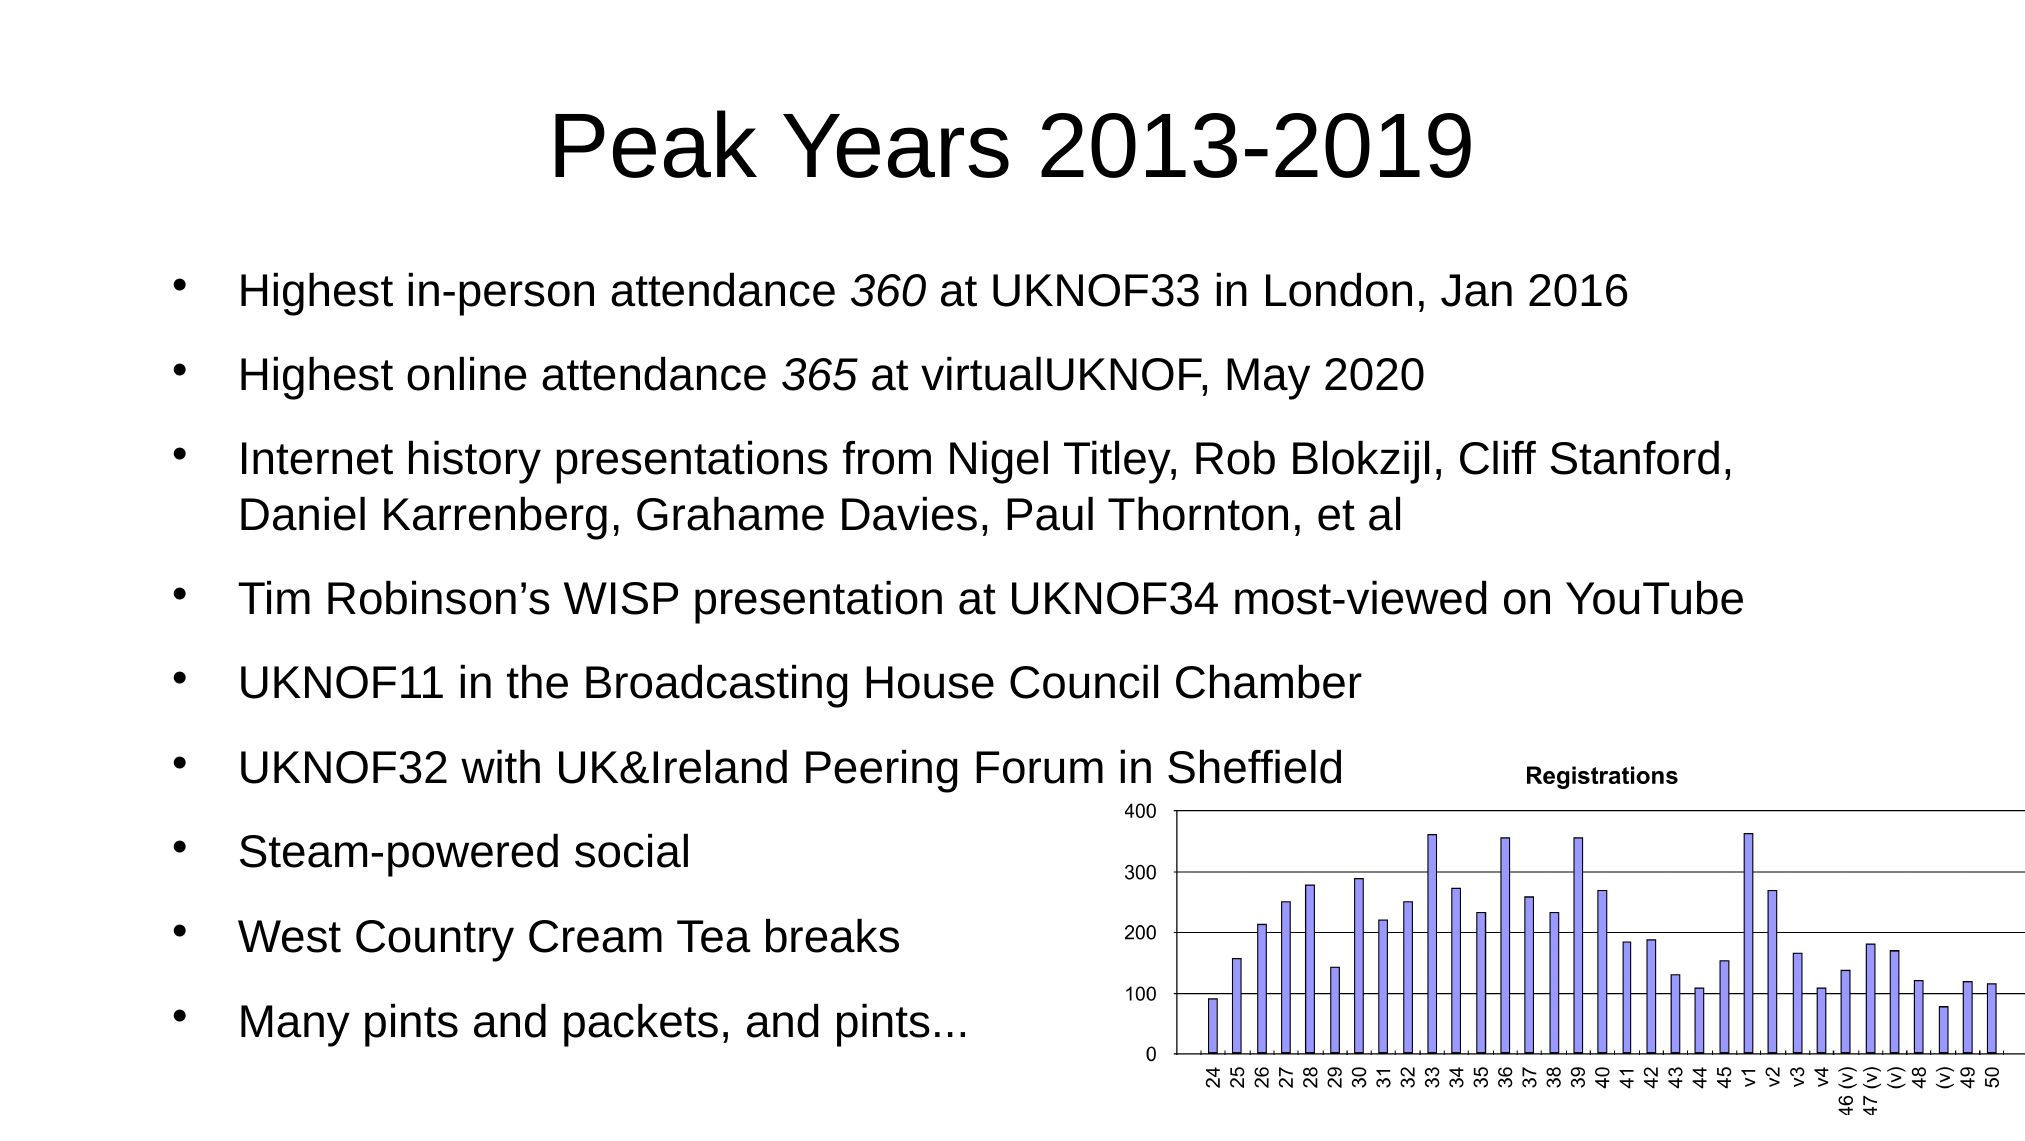

# Peak Years 2013-2019
 Highest in-person attendance 360 at UKNOF33 in London, Jan 2016
 Highest online attendance 365 at virtualUKNOF, May 2020
 Internet history presentations from Nigel Titley, Rob Blokzijl, Cliff Stanford,
 Daniel Karrenberg, Grahame Davies, Paul Thornton, et al
 Tim Robinson’s WISP presentation at UKNOF34 most-viewed on YouTube
 UKNOF11 in the Broadcasting House Council Chamber
 UKNOF32 with UK&Ireland Peering Forum in Sheffield
 Steam-powered social
 West Country Cream Tea breaks
 Many pints and packets, and pints...